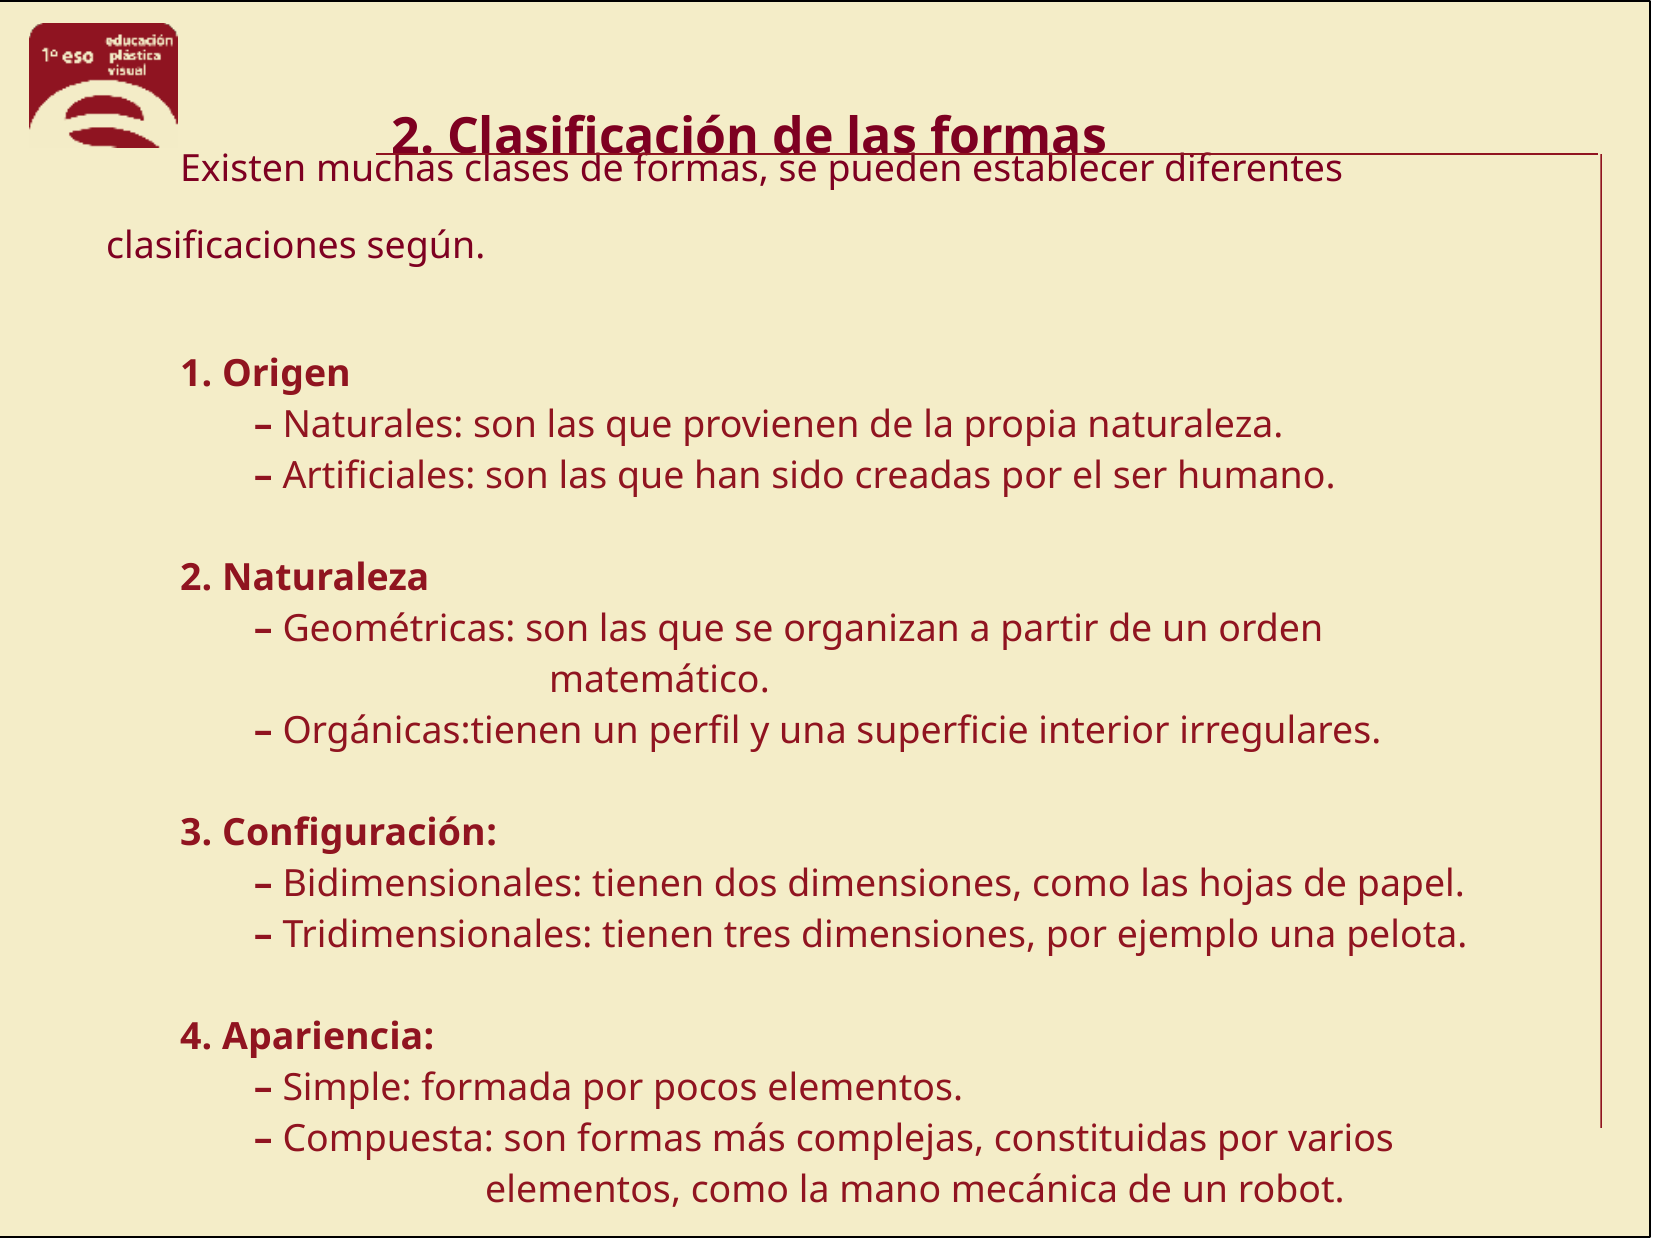

2. Clasificación de las formas
	Existen muchas clases de formas, se pueden establecer diferentes clasificaciones según.
	1. Origen
		– Naturales: son las que provienen de la propia naturaleza.
		– Artificiales: son las que han sido creadas por el ser humano.
	2. Naturaleza
		– Geométricas: son las que se organizan a partir de un orden
						matemático.
		– Orgánicas:tienen un perfil y una superficie interior irregulares.
	3. Configuración:
		– Bidimensionales: tienen dos dimensiones, como las hojas de papel.
		– Tridimensionales: tienen tres dimensiones, por ejemplo una pelota.
	4. Apariencia:
		– Simple: formada por pocos elementos.
		– Compuesta: son formas más complejas, constituidas por varios
					 elementos, como la mano mecánica de un robot.
#